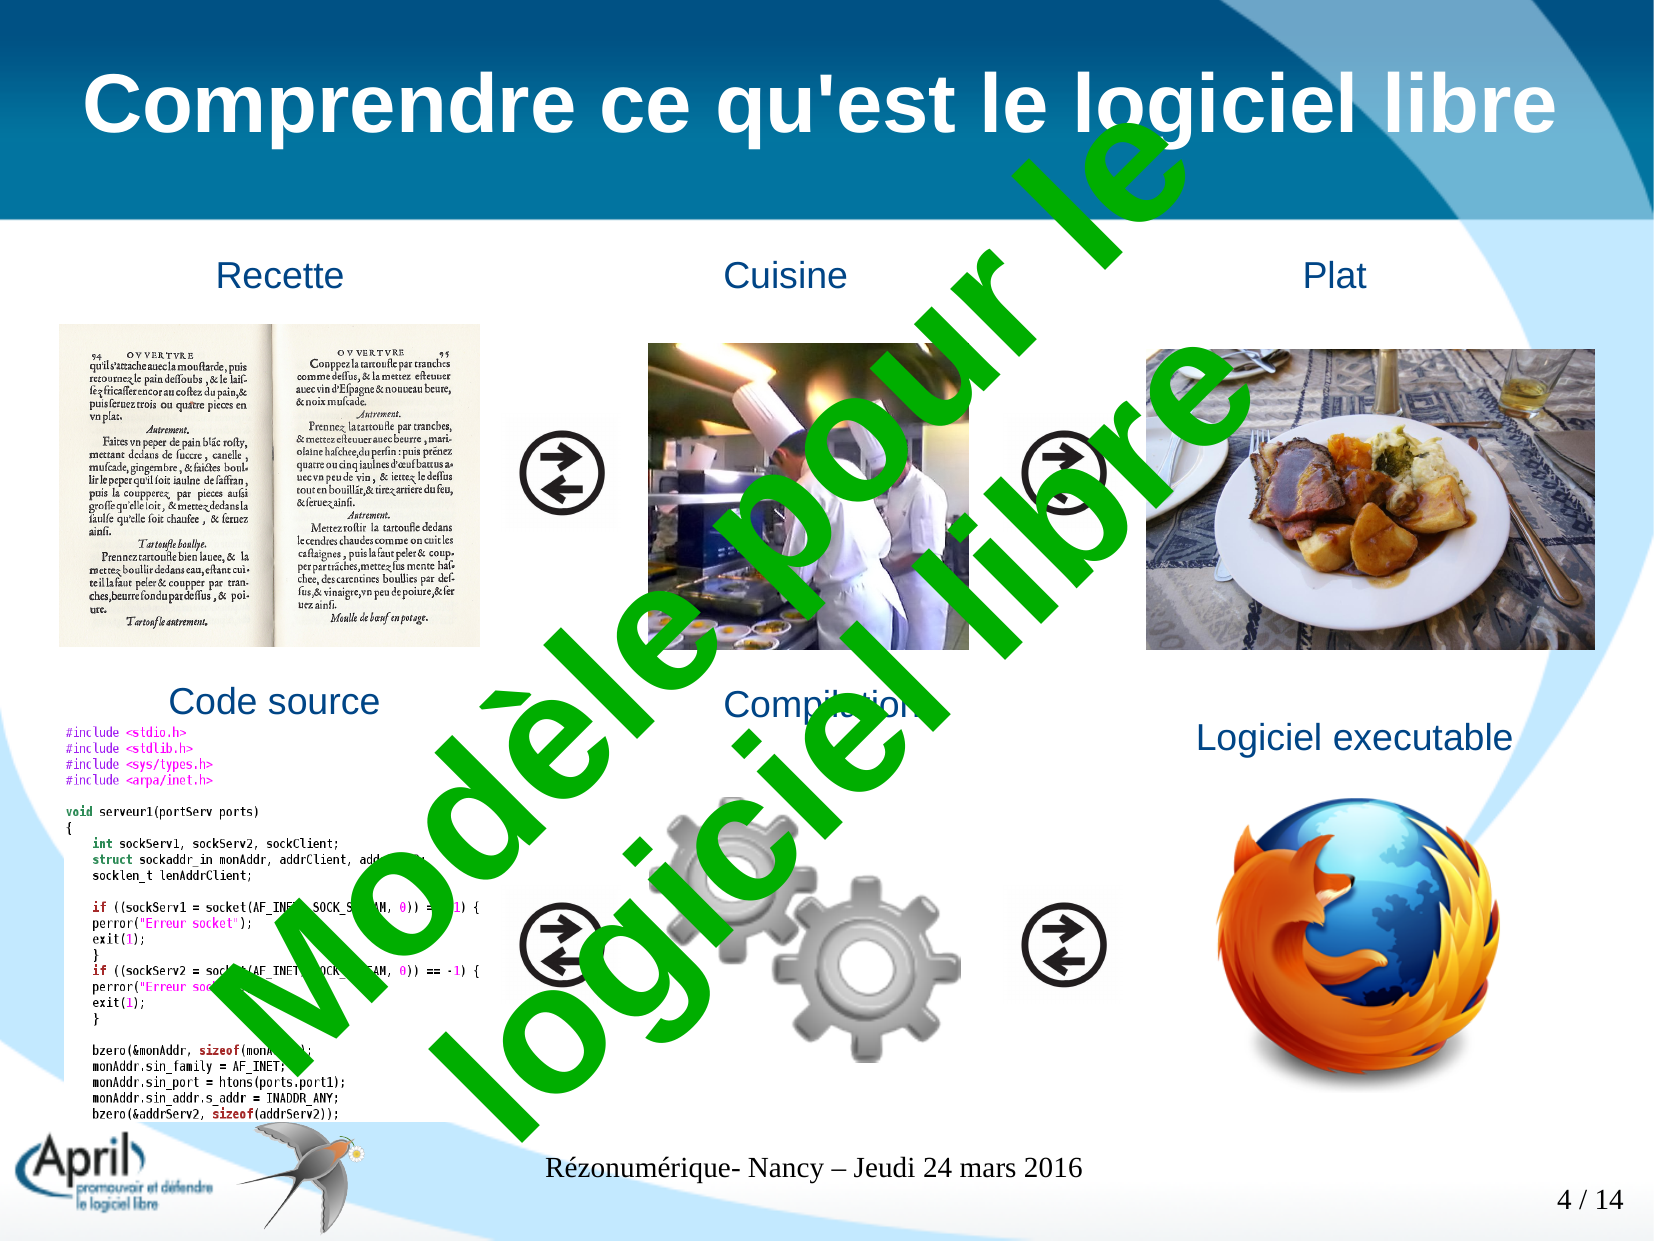

# Comprendre ce qu'est le logiciel libre
Recette
Cuisine
Plat
Modèle pour le logiciel libre
Code source
Compilation
Logiciel executable
17 novembre 2014 - CNAJEP
4